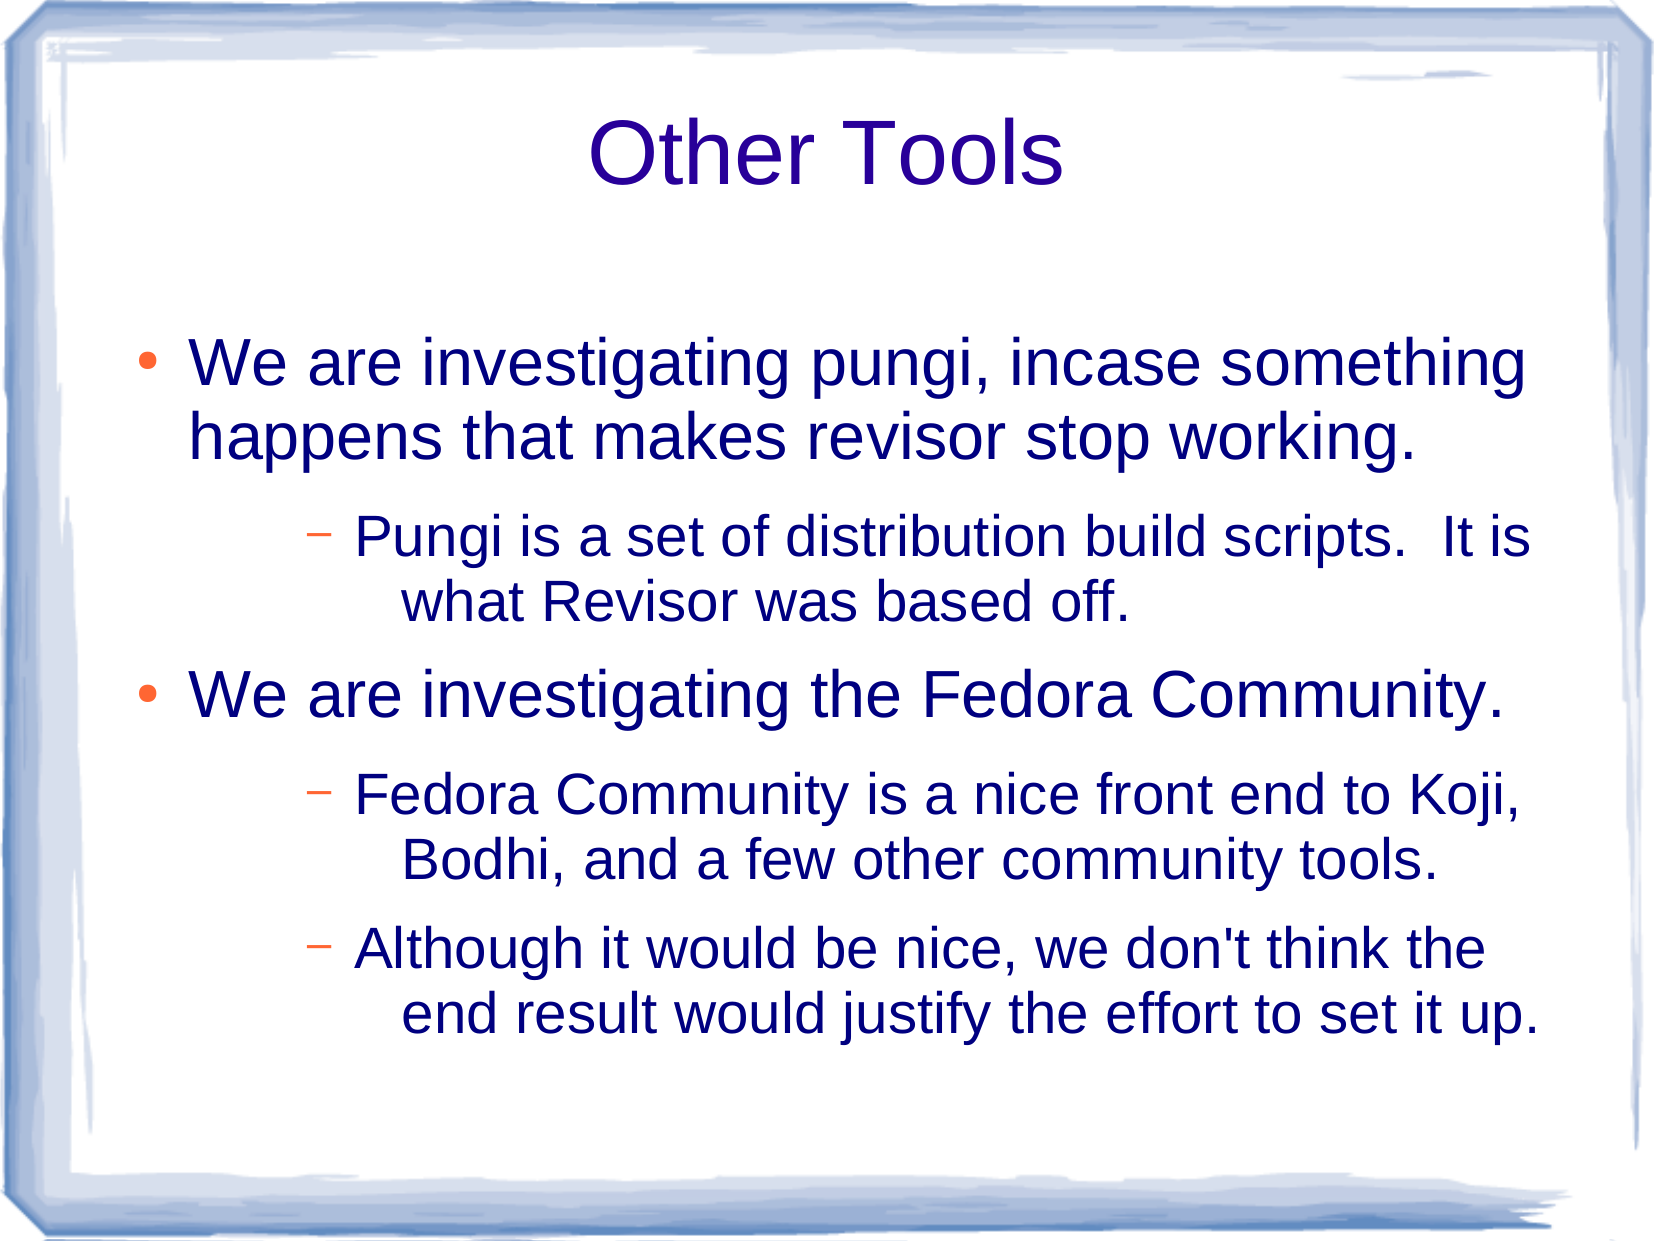

# Other Tools
We are investigating pungi, incase something happens that makes revisor stop working.
Pungi is a set of distribution build scripts. It is what Revisor was based off.
We are investigating the Fedora Community.
Fedora Community is a nice front end to Koji, Bodhi, and a few other community tools.
Although it would be nice, we don't think the end result would justify the effort to set it up.